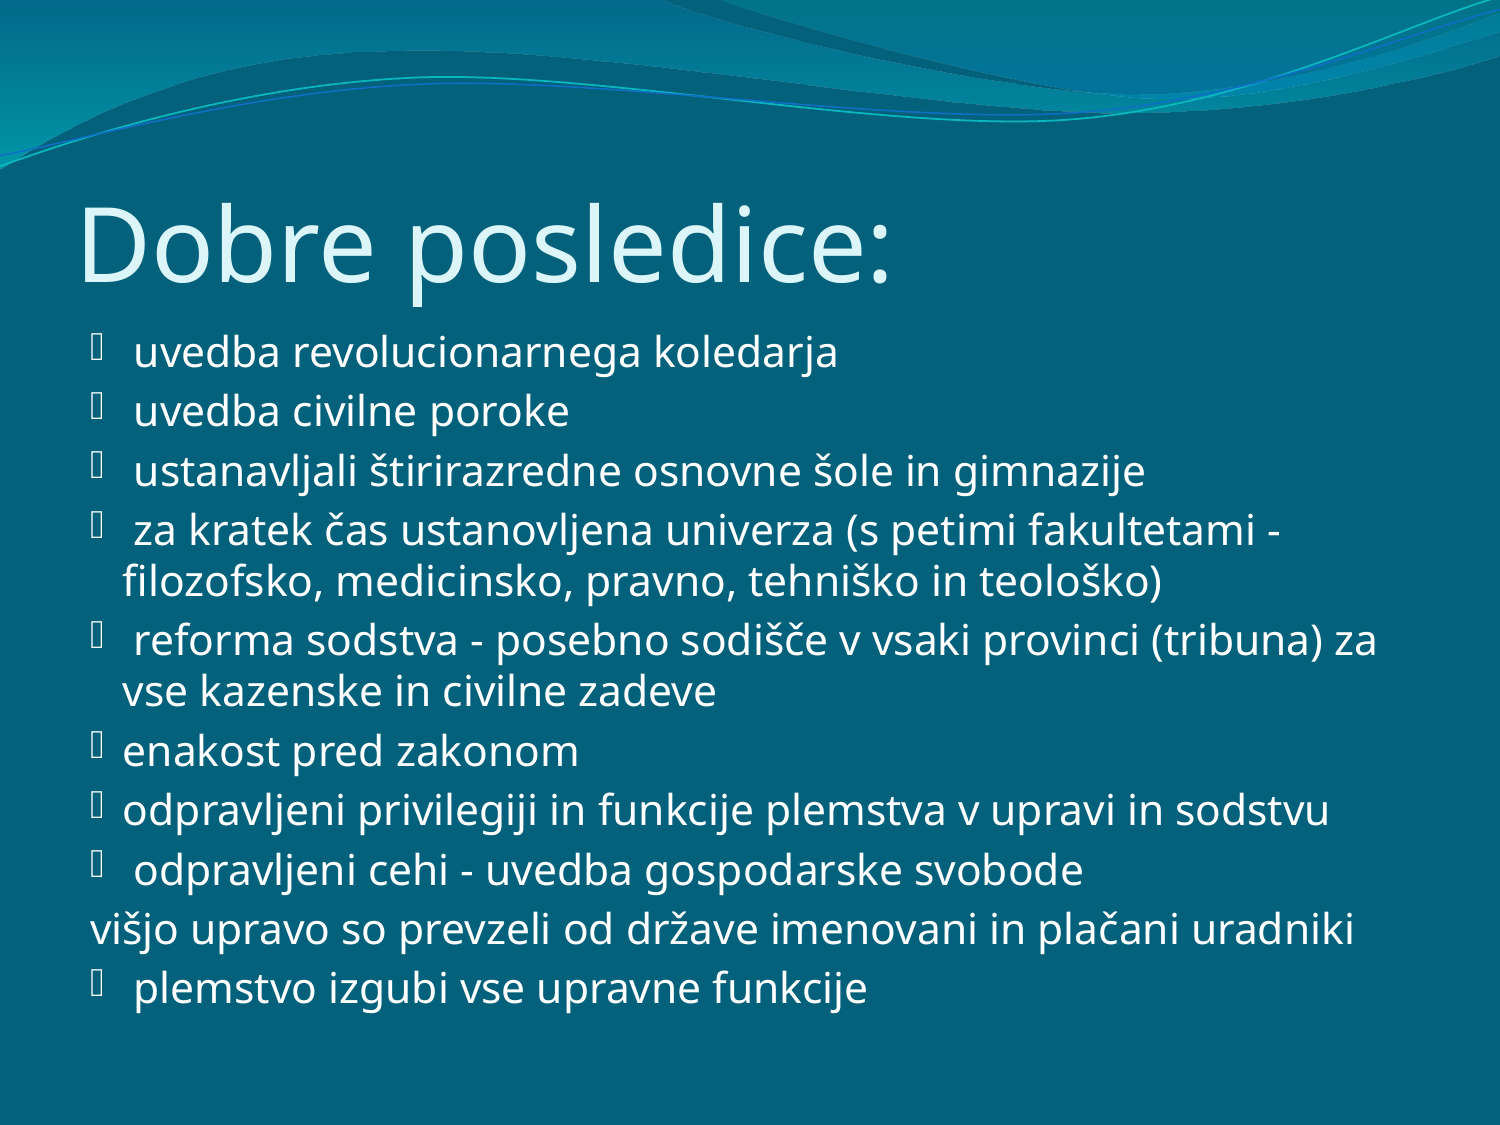

# Dobre posledice:
 uvedba revolucionarnega koledarja
 uvedba civilne poroke
 ustanavljali štirirazredne osnovne šole in gimnazije
 za kratek čas ustanovljena univerza (s petimi fakultetami - filozofsko, medicinsko, pravno, tehniško in teološko)
 reforma sodstva - posebno sodišče v vsaki provinci (tribuna) za vse kazenske in civilne zadeve
enakost pred zakonom
odpravljeni privilegiji in funkcije plemstva v upravi in sodstvu
 odpravljeni cehi - uvedba gospodarske svobode
višjo upravo so prevzeli od države imenovani in plačani uradniki
 plemstvo izgubi vse upravne funkcije